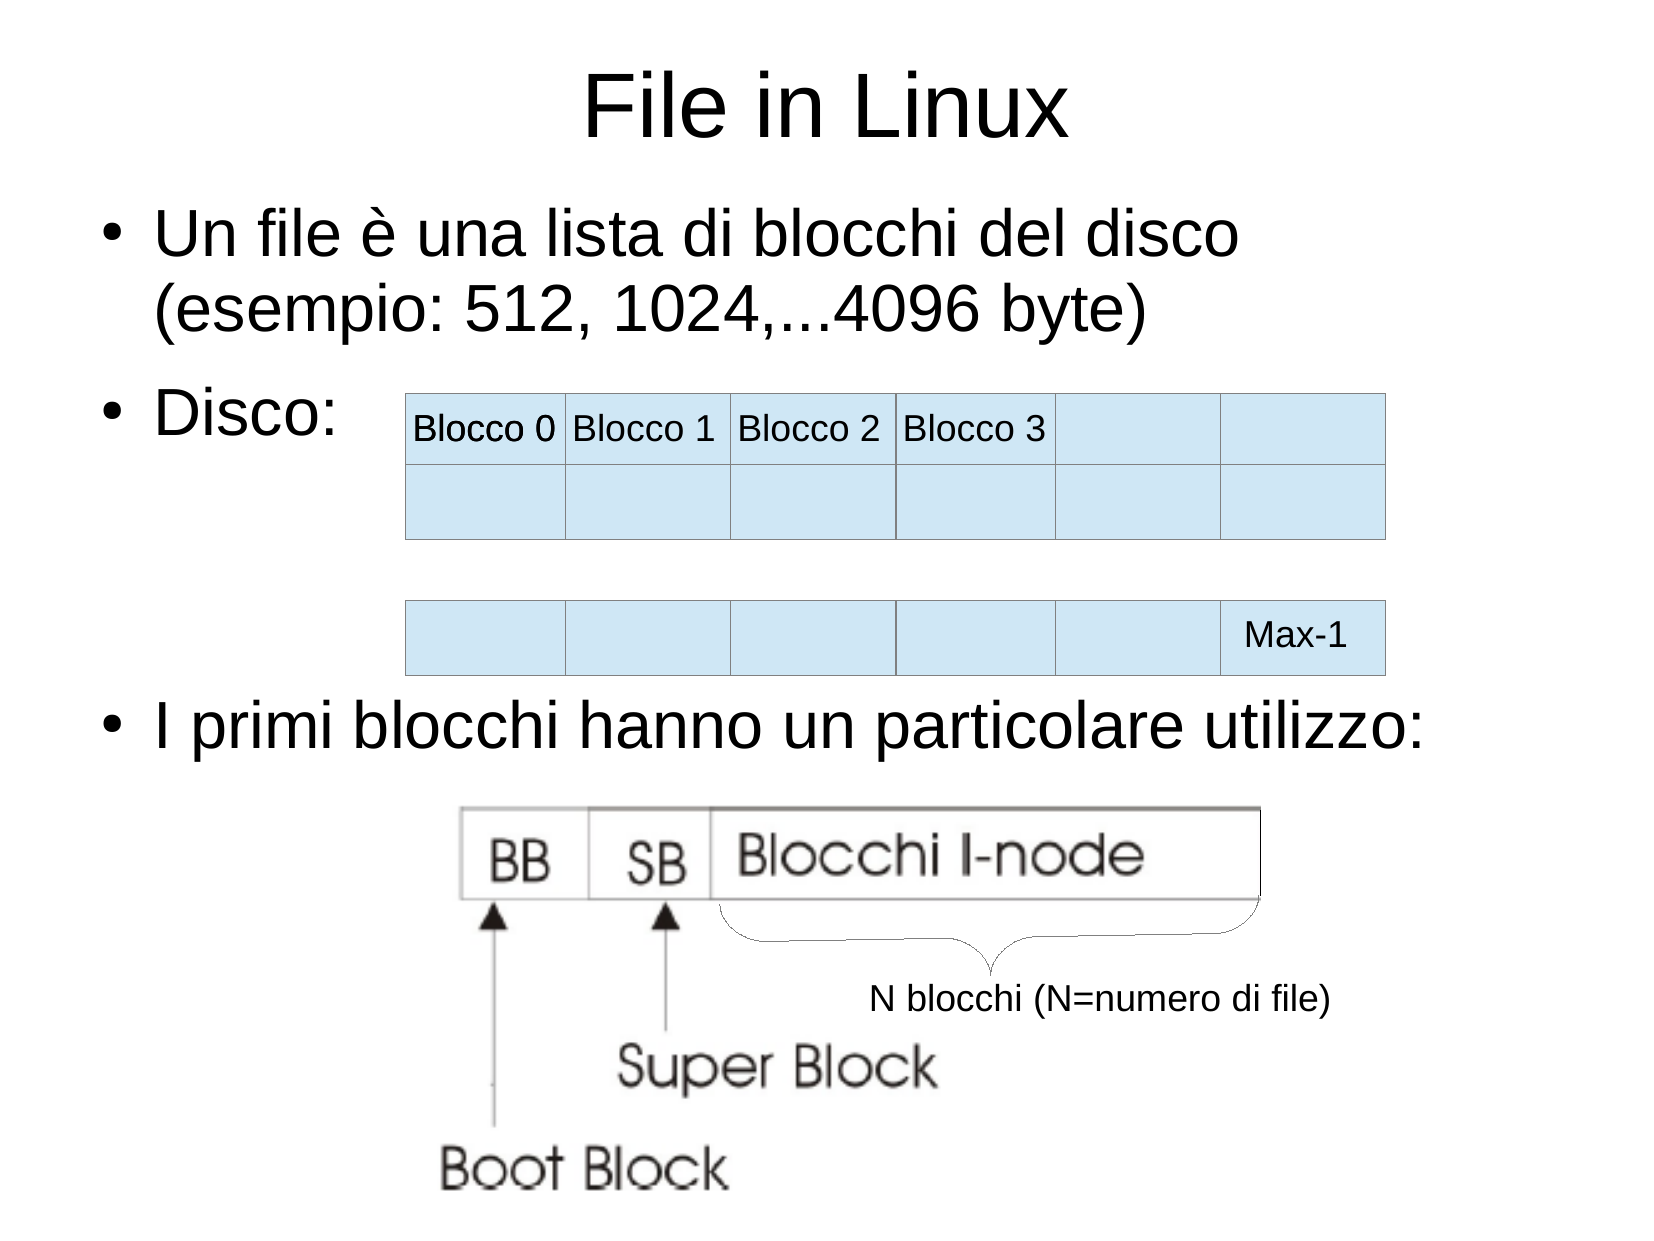

# File in Linux
Un file è una lista di blocchi del disco (esempio: 512, 1024,...4096 byte)
Disco:
I primi blocchi hanno un particolare utilizzo:
Blocco 0
Blocco 0
Blocco 1
Blocco 2
Blocco 3
 Max-1
N blocchi (N=numero di file)